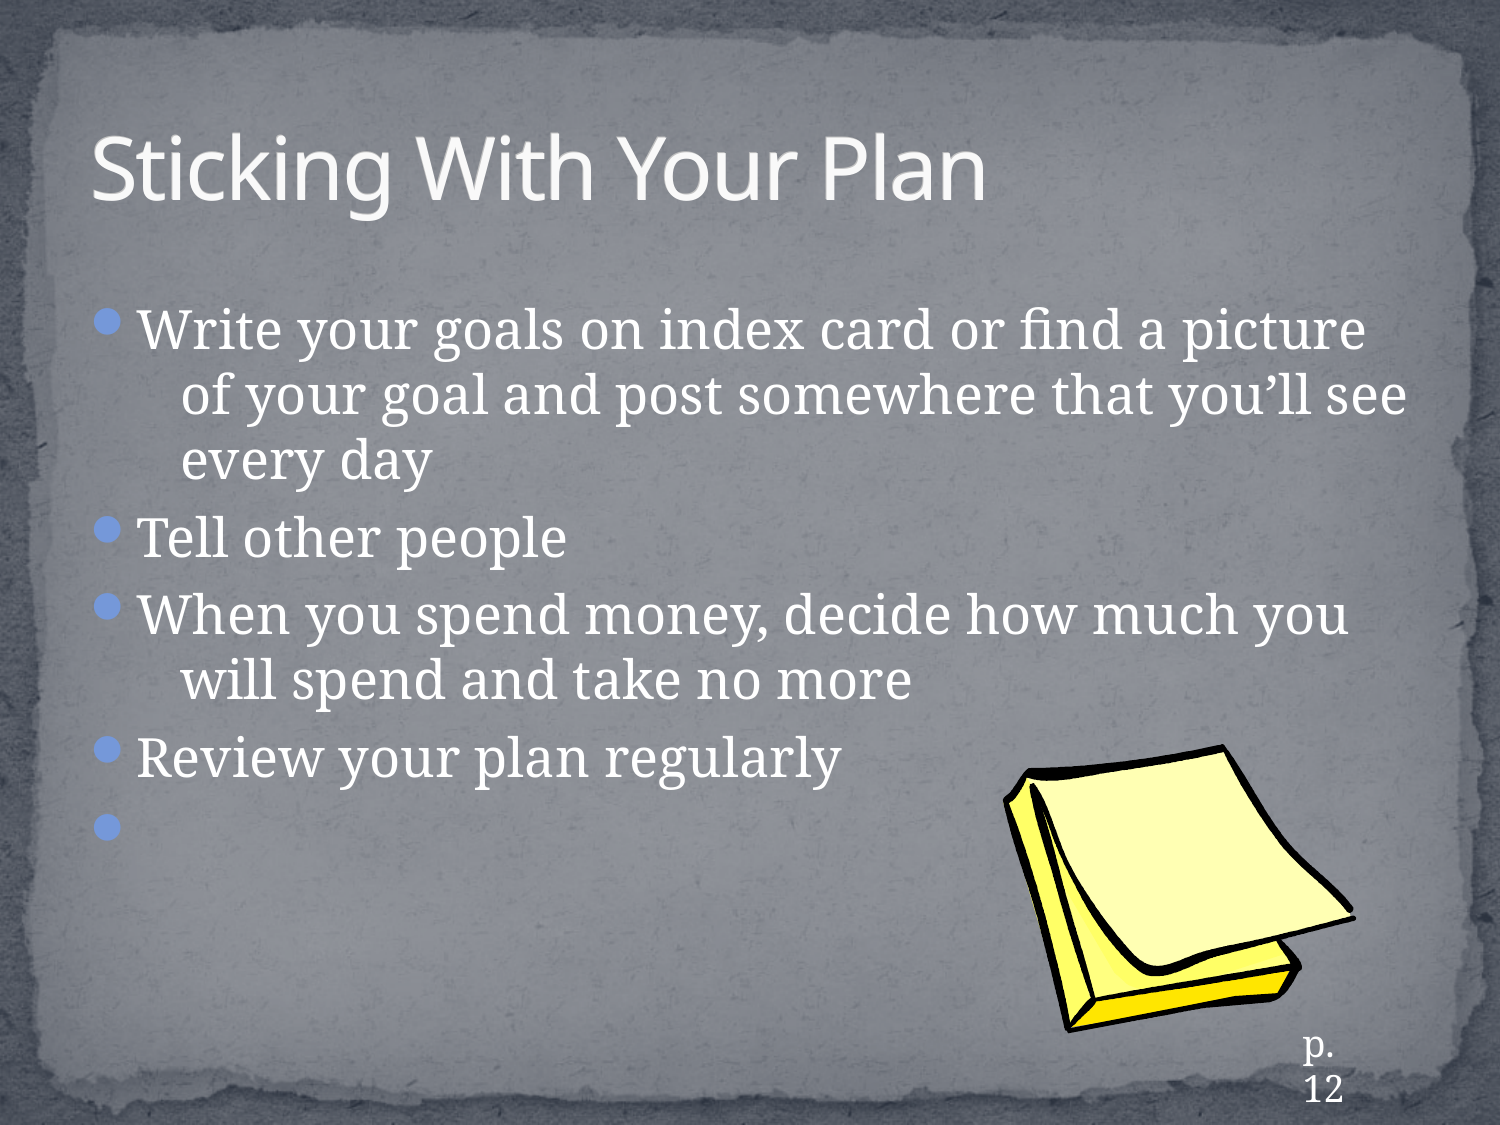

Sticking With Your Plan
# Write your goals on index card or find a picture of your goal and post somewhere that you’ll see every day
Tell other people
When you spend money, decide how much you will spend and take no more
Review your plan regularly
p. 12